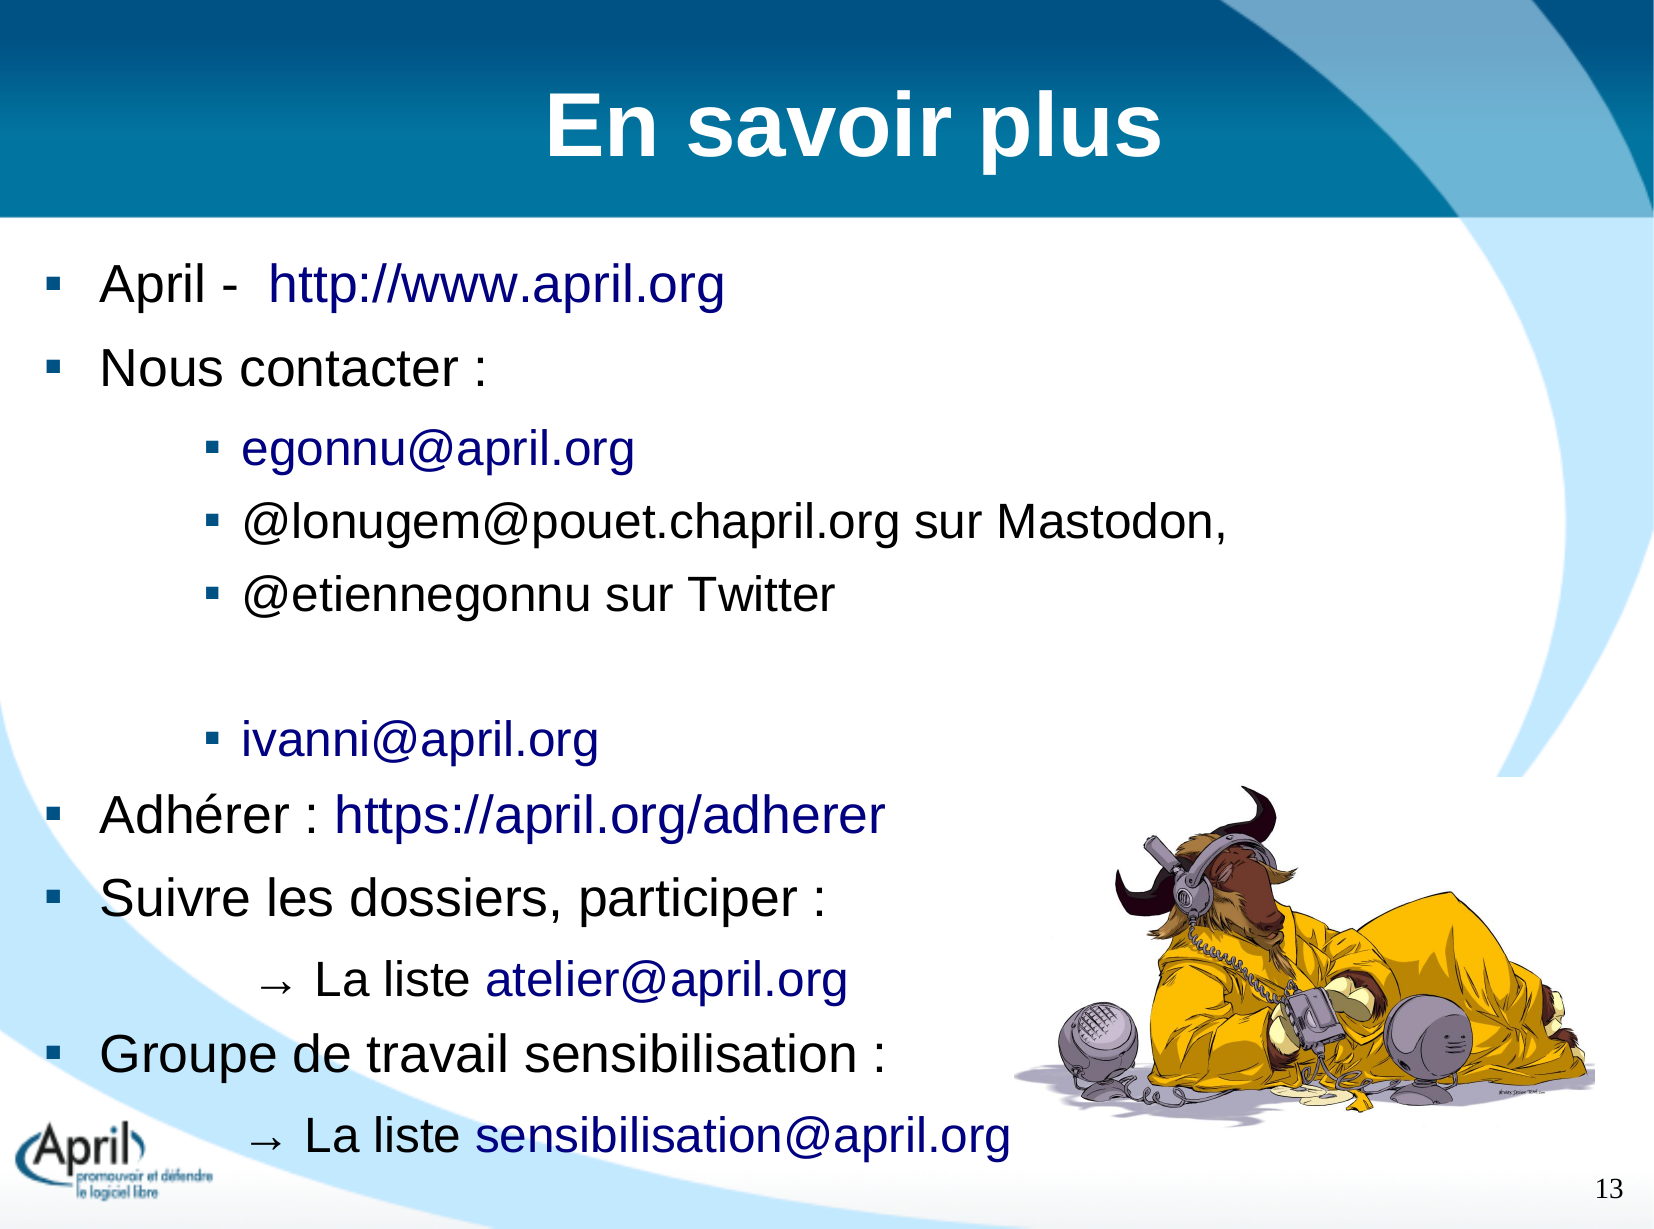

# En savoir plus
April - http://www.april.org
Nous contacter :
egonnu@april.org
@lonugem@pouet.chapril.org sur Mastodon,
@etiennegonnu sur Twitter
ivanni@april.org
Adhérer : https://april.org/adherer
Suivre les dossiers, participer :
 → La liste atelier@april.org
Groupe de travail sensibilisation :
→ La liste sensibilisation@april.org
Merci de votre attention. Questions ?
13